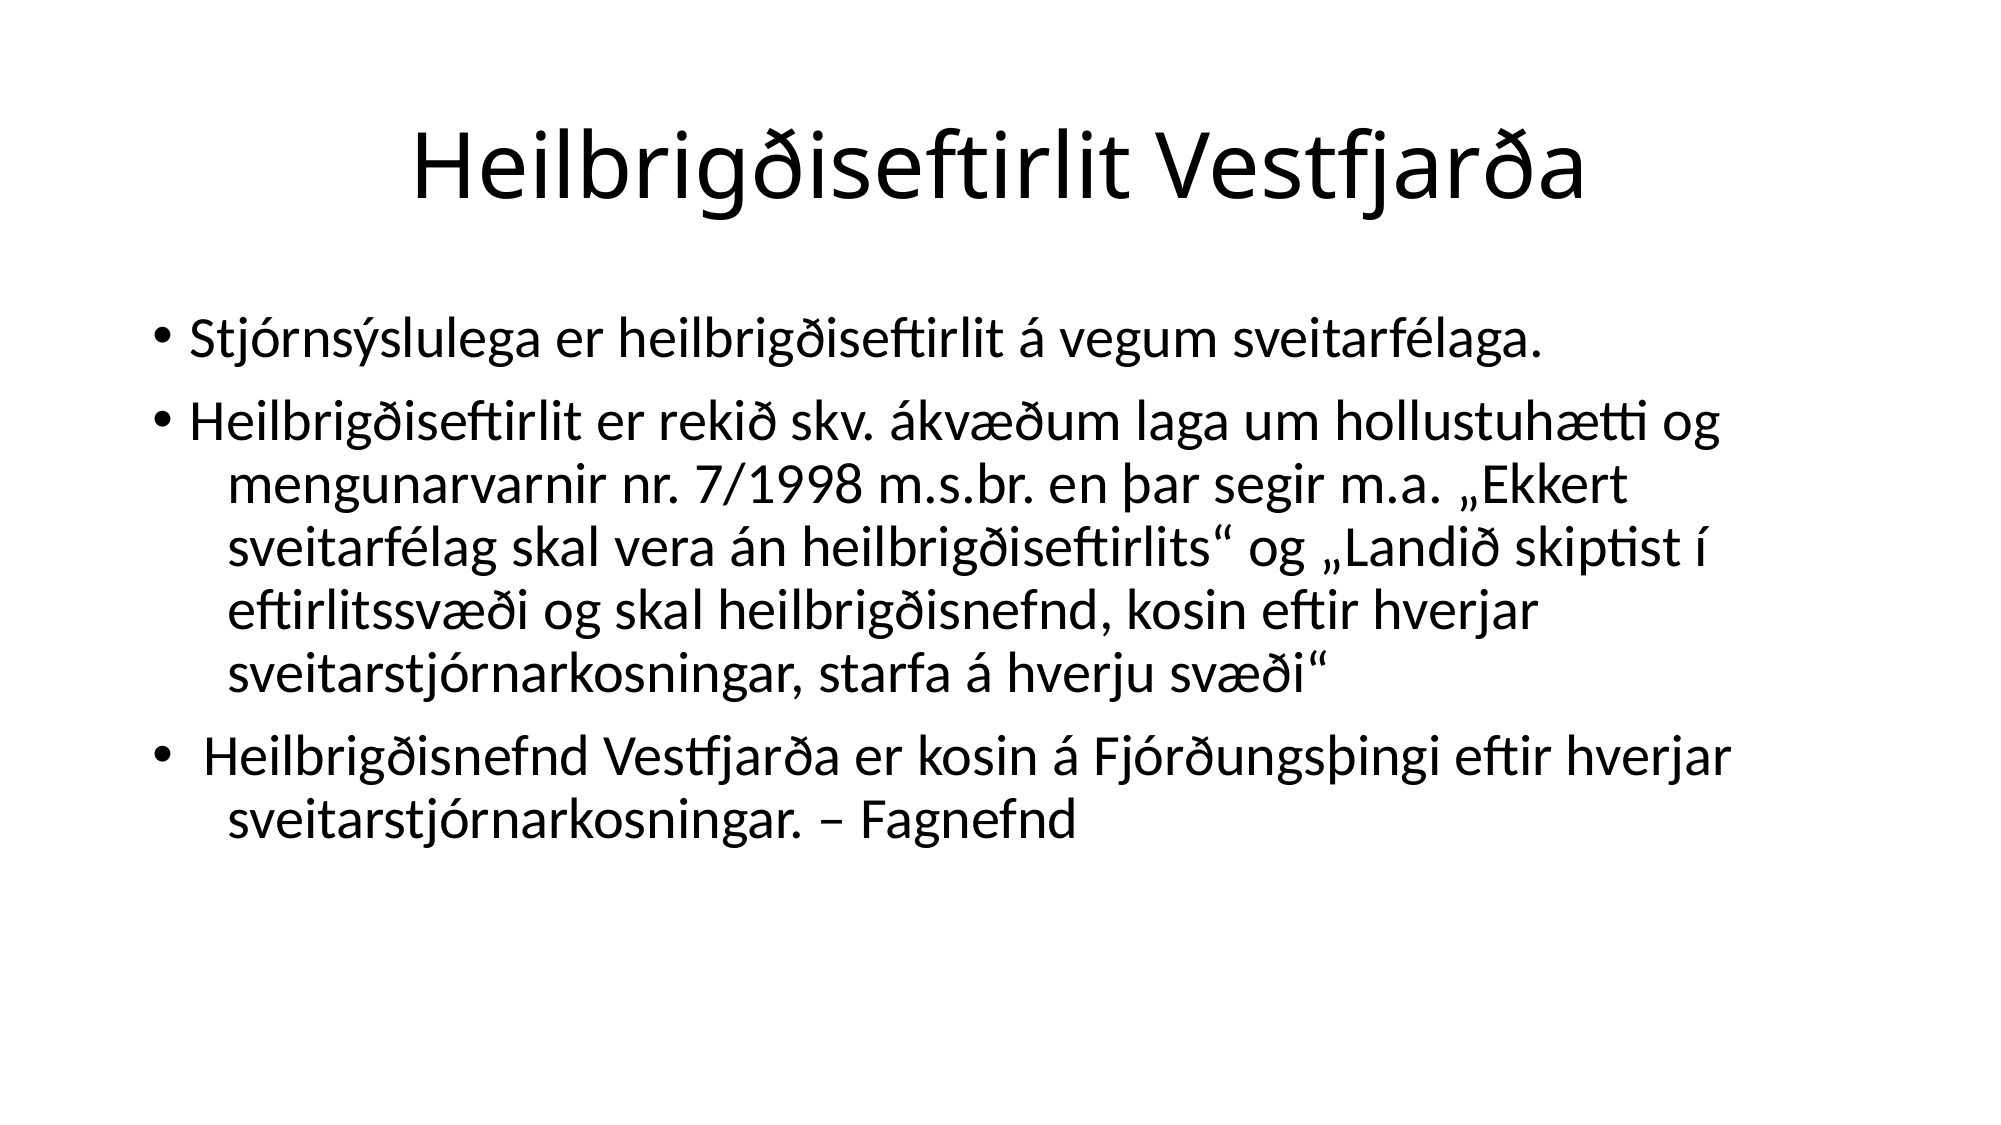

# Heilbrigðiseftirlit Vestfjarða
Stjórnsýslulega er heilbrigðiseftirlit á vegum sveitarfélaga.
Heilbrigðiseftirlit er rekið skv. ákvæðum laga um hollustuhætti og mengunarvarnir nr. 7/1998 m.s.br. en þar segir m.a. „Ekkert sveitarfélag skal vera án heilbrigðiseftirlits“ og „Landið skiptist í eftirlitssvæði og skal heilbrigðisnefnd, kosin eftir hverjar sveitarstjórnarkosningar, starfa á hverju svæði“
 Heilbrigðisnefnd Vestfjarða er kosin á Fjórðungsþingi eftir hverjar sveitarstjórnarkosningar. – Fagnefnd